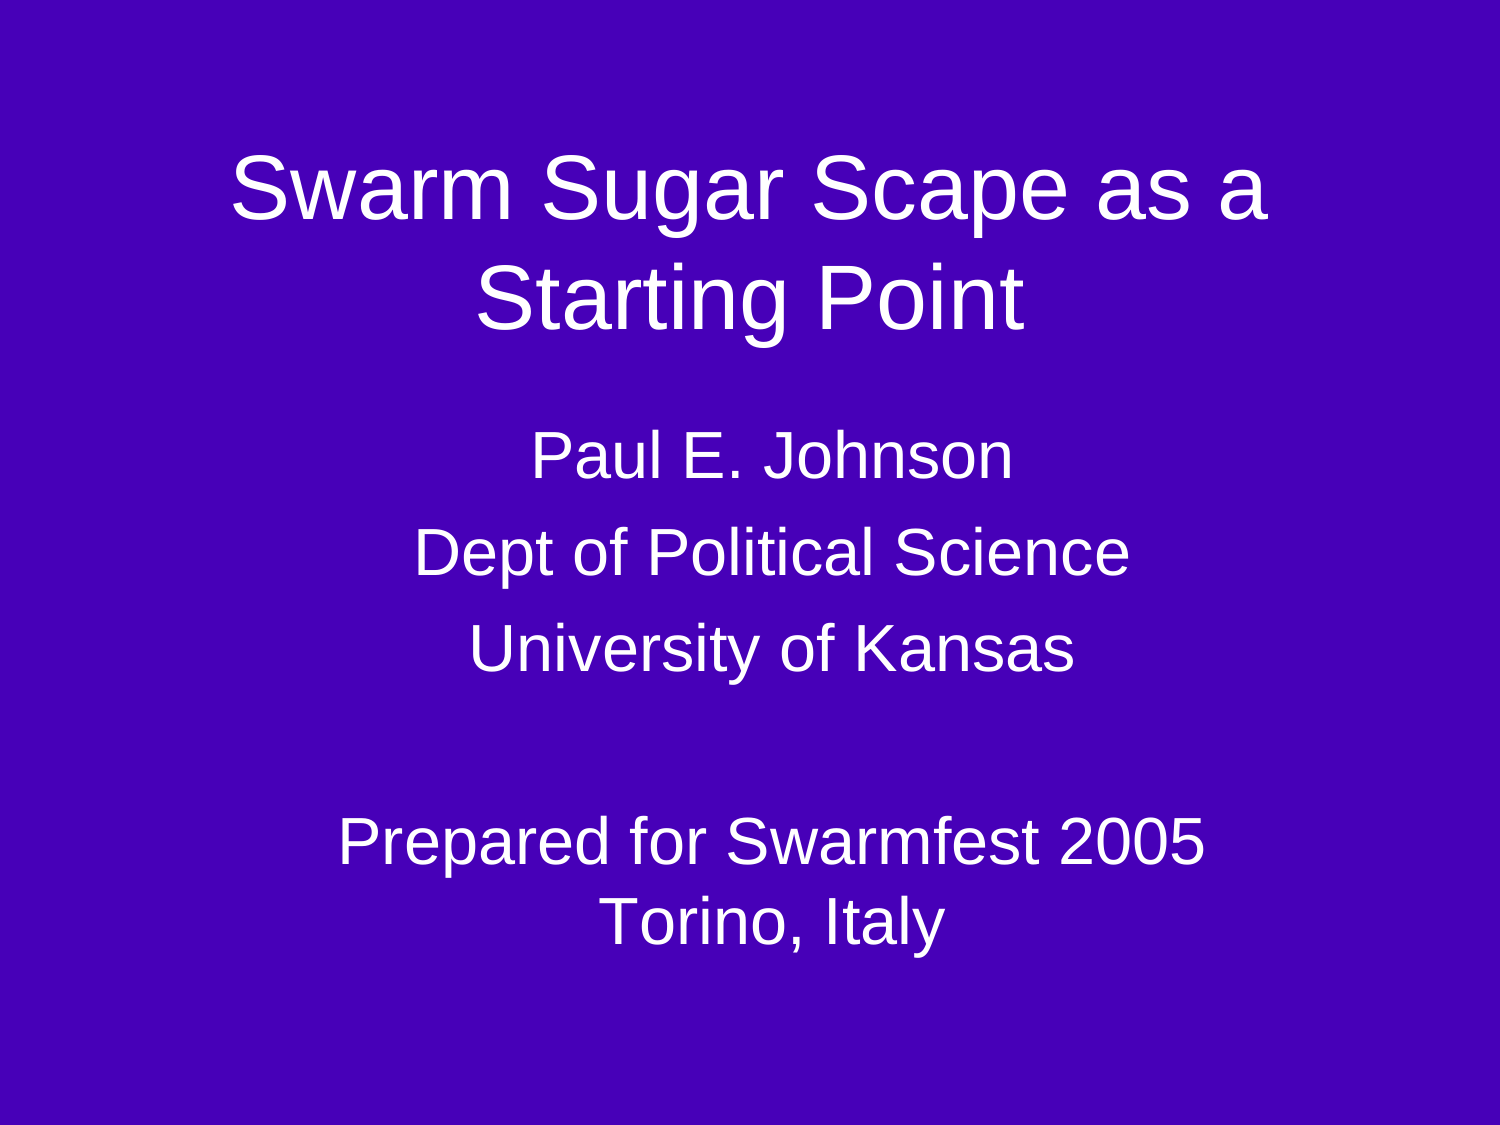

# Swarm Sugar Scape as a Starting Point
Paul E. Johnson
Dept of Political Science
University of Kansas
Prepared for Swarmfest 2005 Torino, Italy